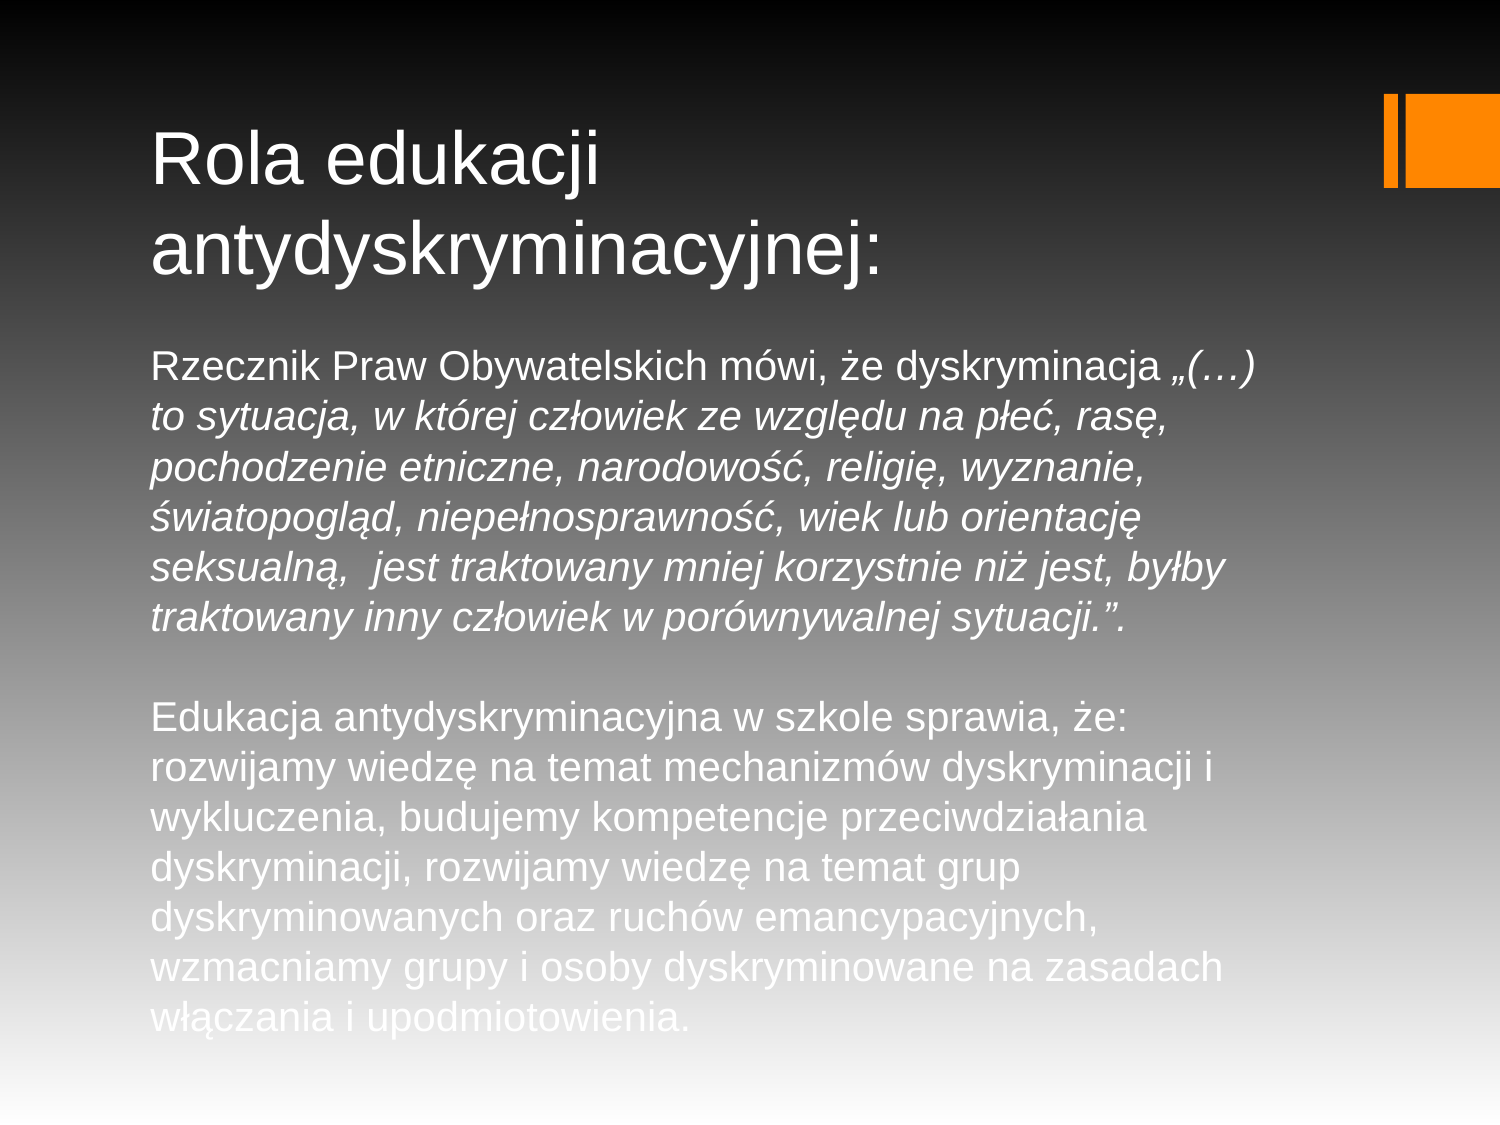

Rola edukacji antydyskryminacyjnej:
Rzecznik Praw Obywatelskich mówi, że dyskryminacja „(…) to sytuacja, w której człowiek ze względu na płeć, rasę, pochodzenie etniczne, narodowość, religię, wyznanie, światopogląd, niepełnosprawność, wiek lub orientację seksualną,  jest traktowany mniej korzystnie niż jest, byłby traktowany inny człowiek w porównywalnej sytuacji.”.
Edukacja antydyskryminacyjna w szkole sprawia, że:
rozwijamy wiedzę na temat mechanizmów dyskryminacji i wykluczenia, budujemy kompetencje przeciwdziałania dyskryminacji, rozwijamy wiedzę na temat grup dyskryminowanych oraz ruchów emancypacyjnych, wzmacniamy grupy i osoby dyskryminowane na zasadach włączania i upodmiotowienia.